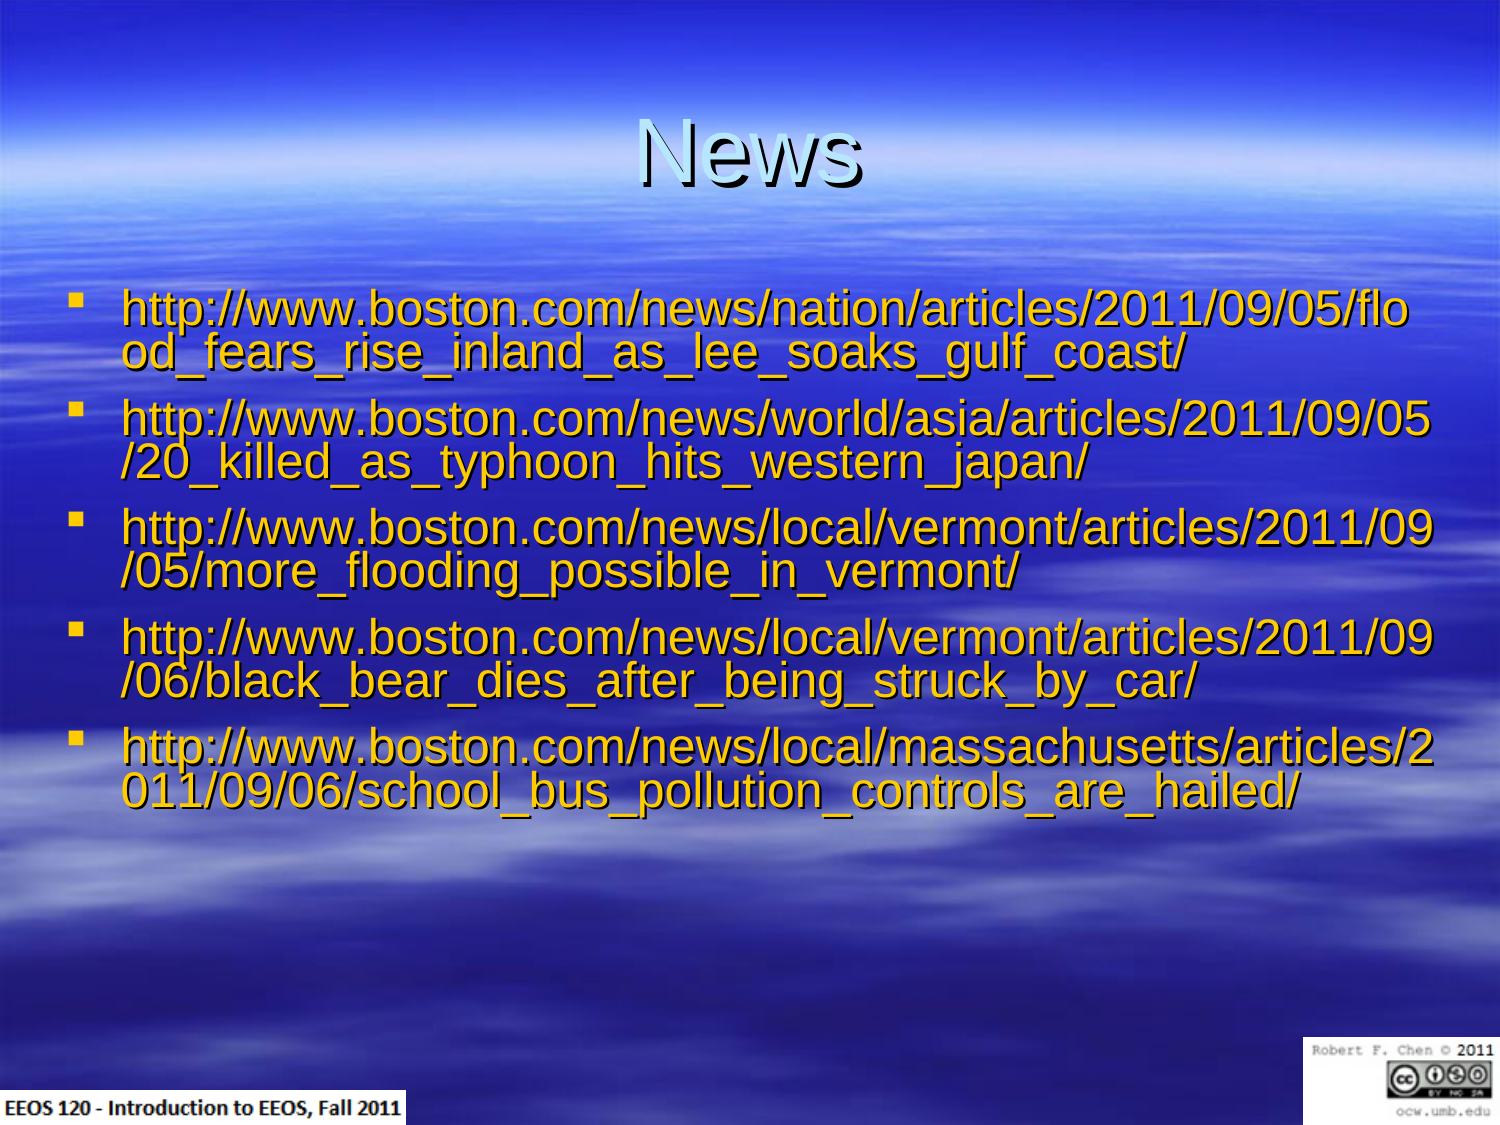

# News
http://www.boston.com/news/nation/articles/2011/09/05/flood_fears_rise_inland_as_lee_soaks_gulf_coast/
http://www.boston.com/news/world/asia/articles/2011/09/05/20_killed_as_typhoon_hits_western_japan/
http://www.boston.com/news/local/vermont/articles/2011/09/05/more_flooding_possible_in_vermont/
http://www.boston.com/news/local/vermont/articles/2011/09/06/black_bear_dies_after_being_struck_by_car/
http://www.boston.com/news/local/massachusetts/articles/2011/09/06/school_bus_pollution_controls_are_hailed/